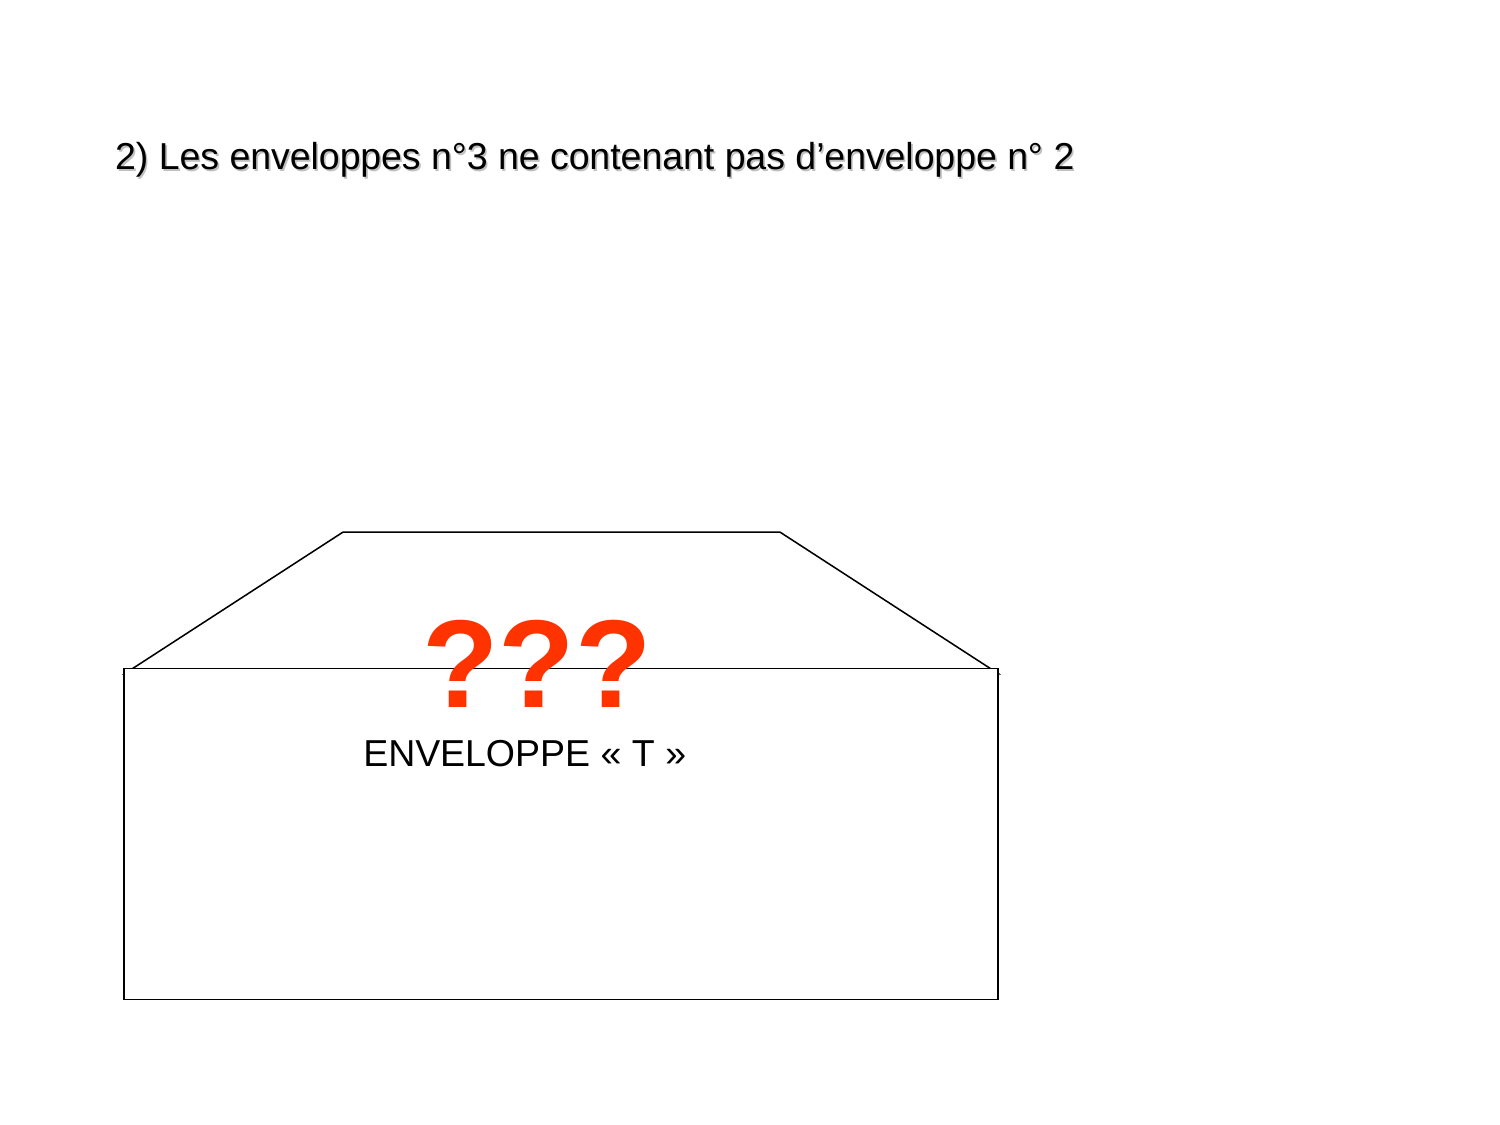

2) Les enveloppes n°3 ne contenant pas d’enveloppe n° 2
???
ENVELOPPE « T »